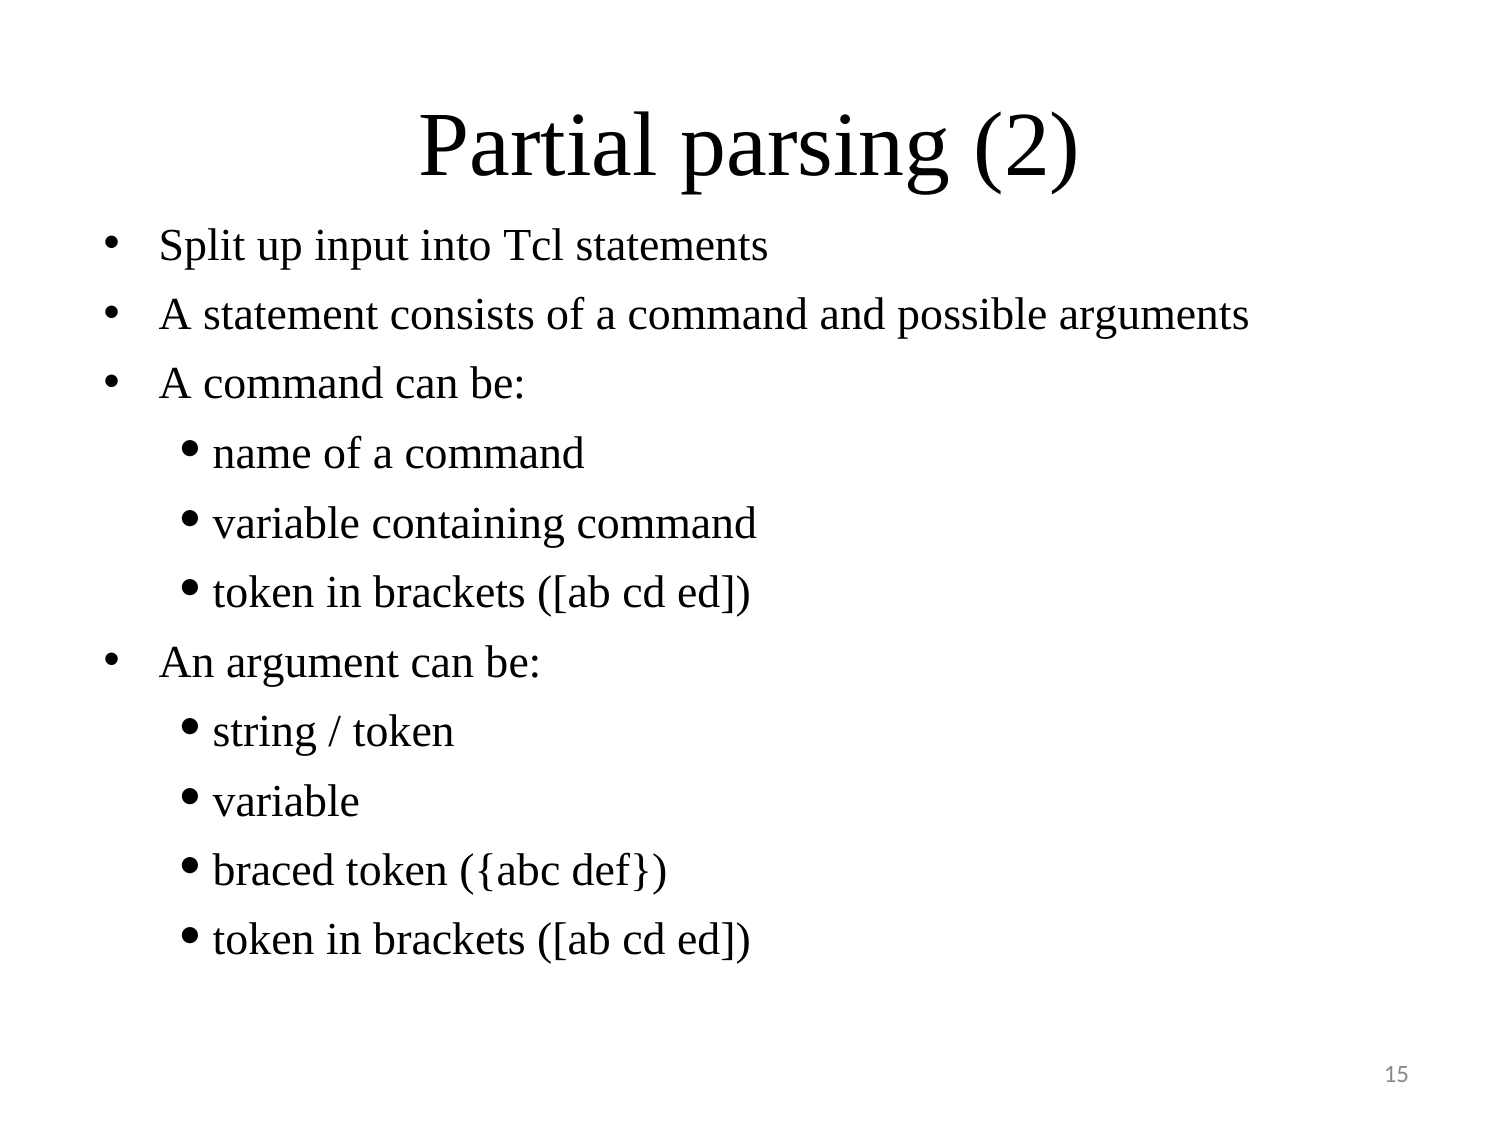

Partial parsing (2)‏
Split up input into Tcl statements
A statement consists of a command and possible arguments
A command can be:
 name of a command
 variable containing command
 token in brackets ([ab cd ed])
An argument can be:
 string / token
 variable
 braced token ({abc def})
 token in brackets ([ab cd ed])
15